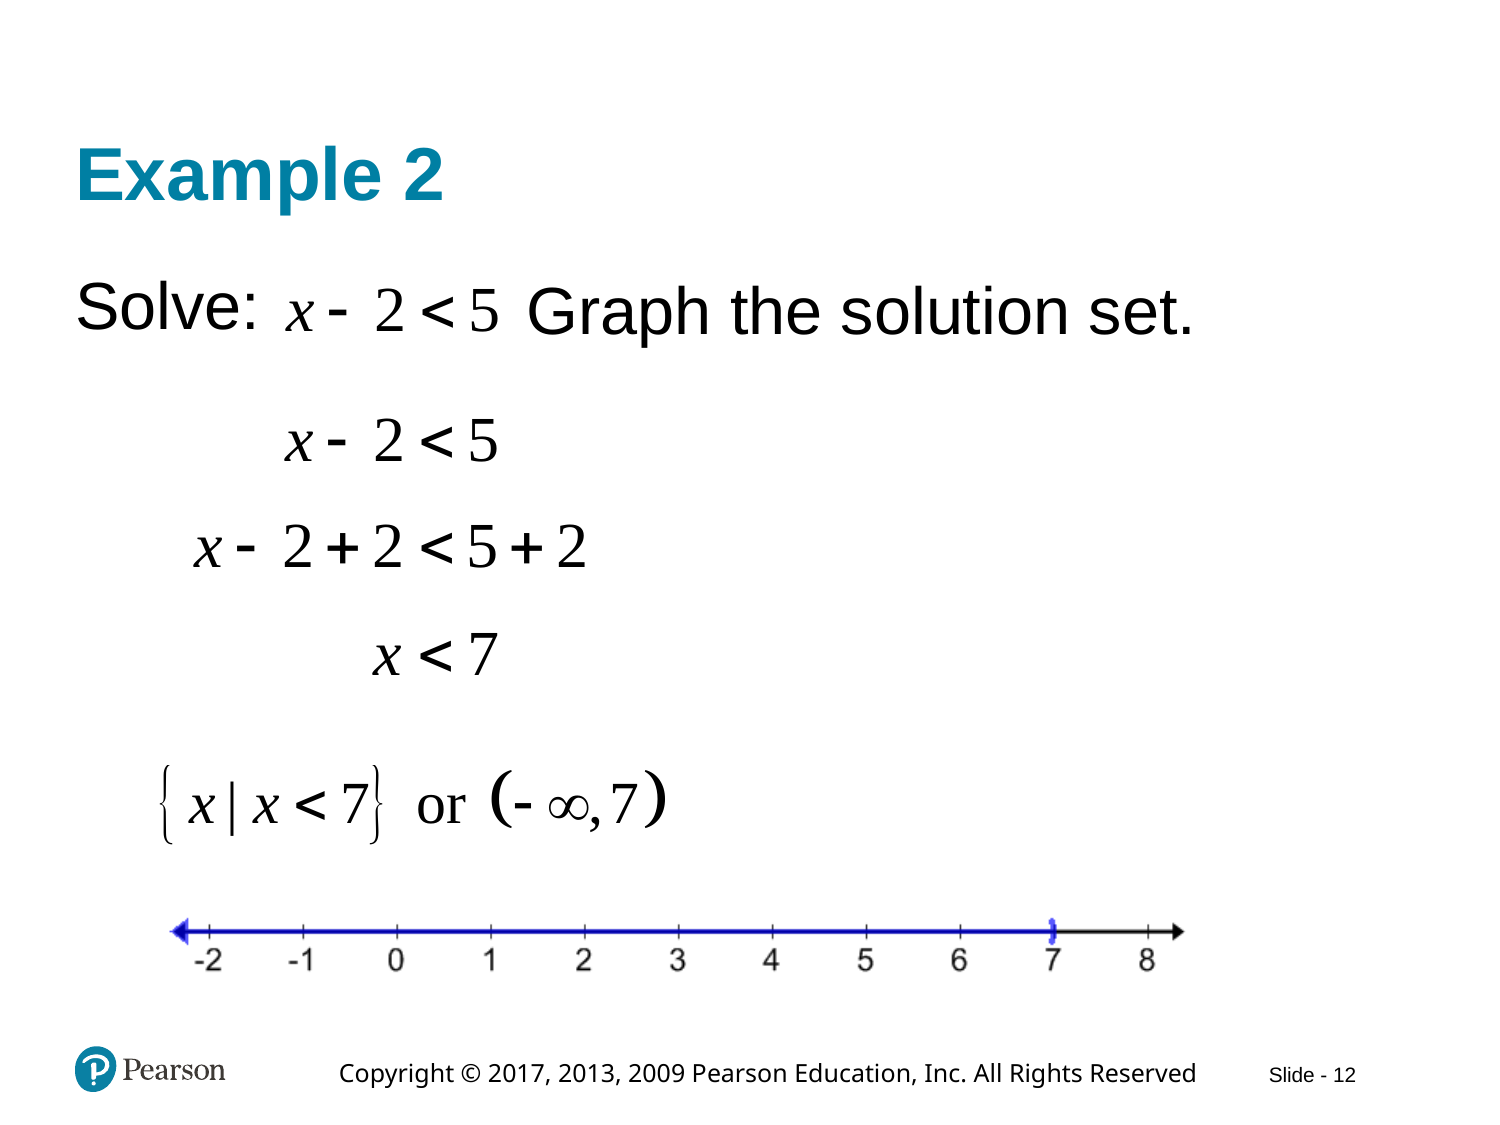

# Example 2
Solve:
Graph the solution set.